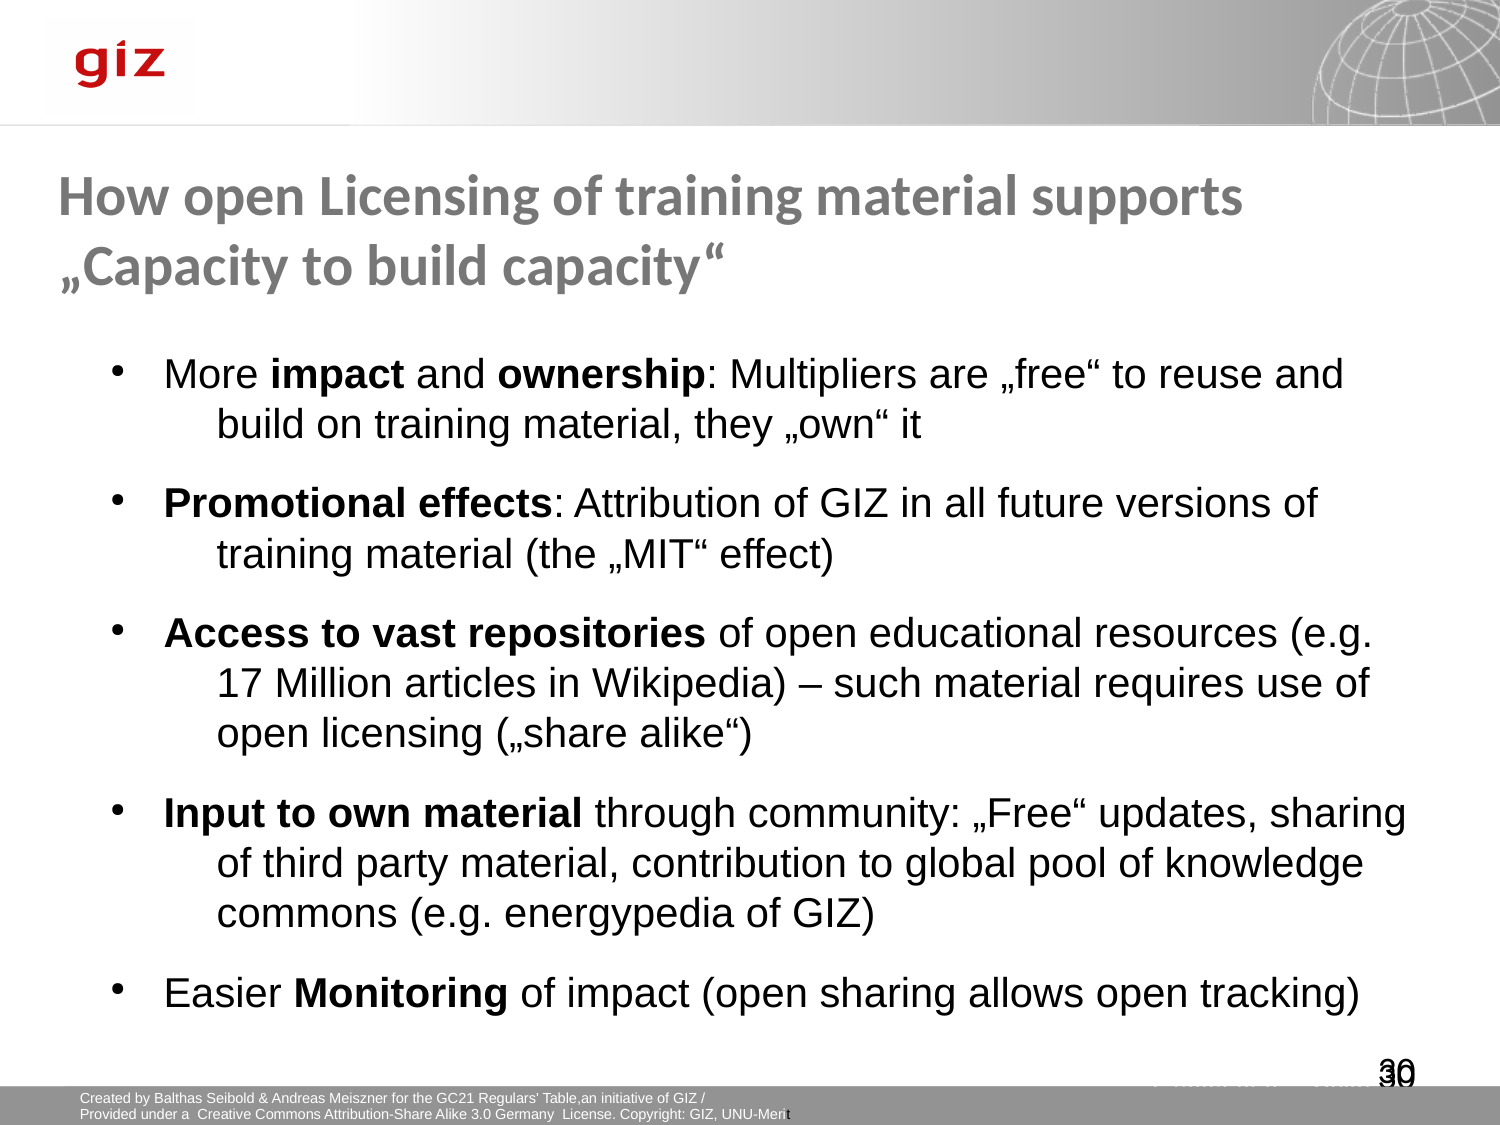

# How open Licensing of training material supports „Capacity to build capacity“
More impact and ownership: Multipliers are „free“ to reuse and build on training material, they „own“ it
Promotional effects: Attribution of GIZ in all future versions of training material (the „MIT“ effect)
Access to vast repositories of open educational resources (e.g. 17 Million articles in Wikipedia) – such material requires use of open licensing („share alike“)
Input to own material through community: „Free“ updates, sharing of third party material, contribution to global pool of knowledge commons (e.g. energypedia of GIZ)
Easier Monitoring of impact (open sharing allows open tracking)